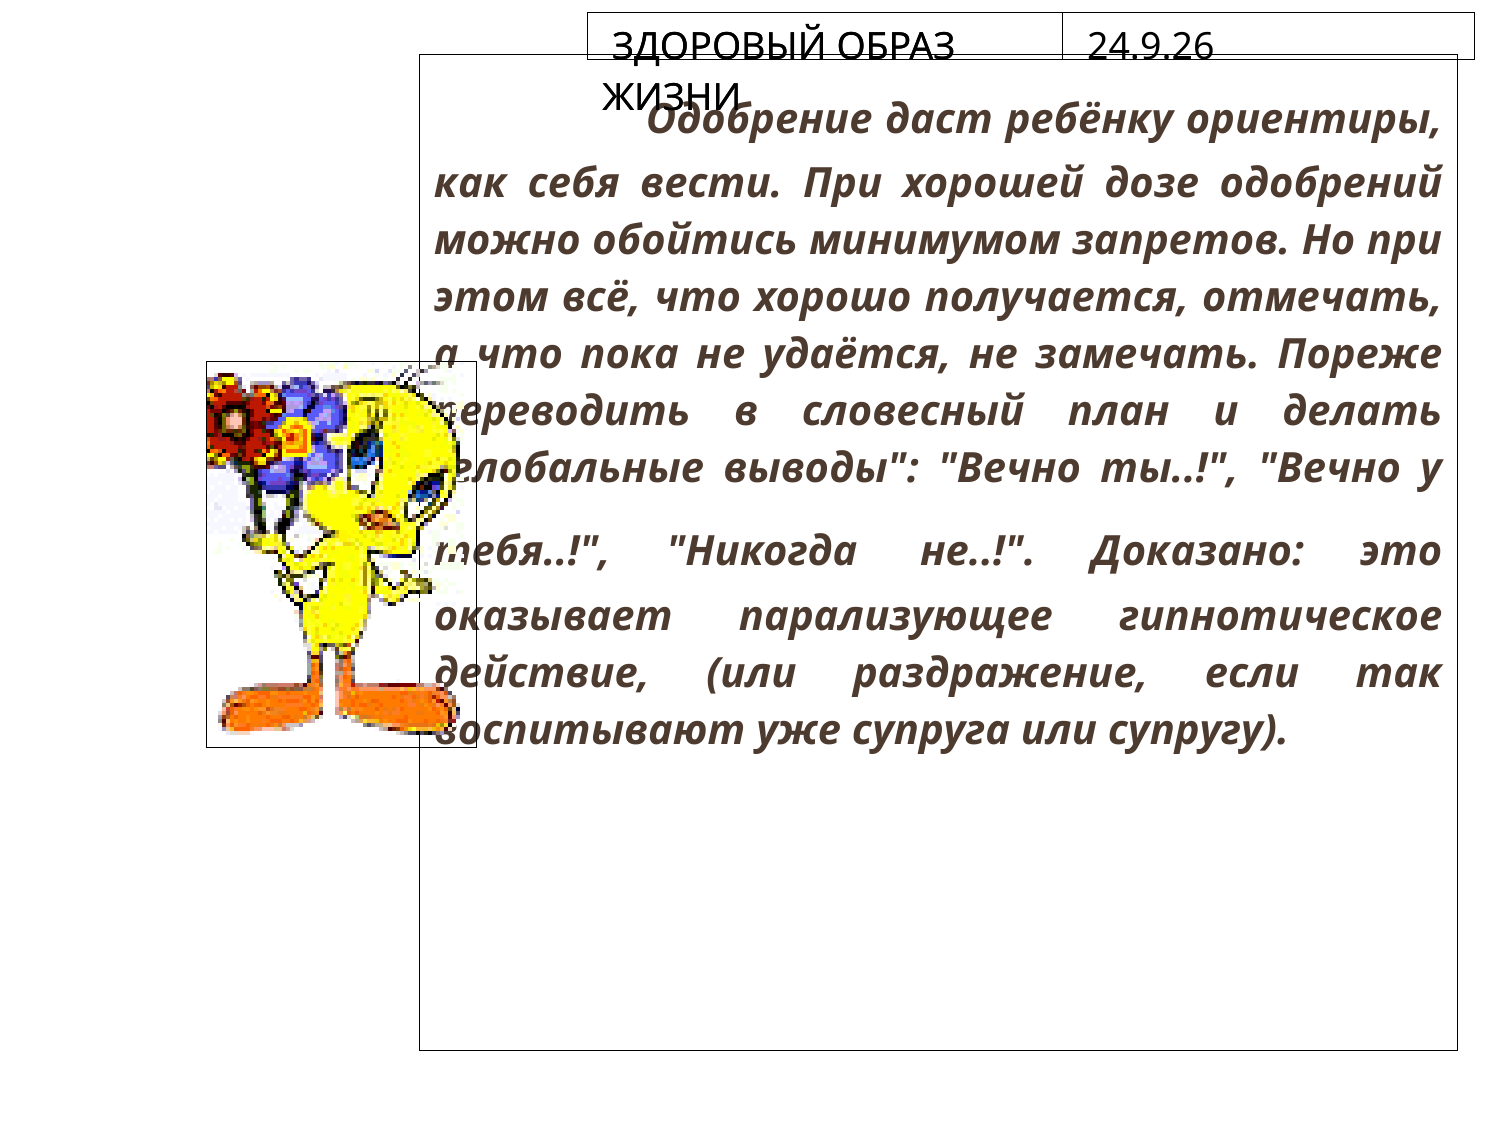

<footer>ЗДОРОВЫЙ ОБРАЗ ЖИЗНИ
# Одобрение даст ребёнку ориентиры, как себя вести. При хорошей дозе одобрений можно обойтись минимумом запретов. Но при этом всё, что хорошо полу­чается, отмечать, а что пока не удаётся, не замечать. Пореже переводить в словесный план и делать "глобальные выводы": "Вечно ты..!", "Вечно у тебя..!", "Никогда не..!". Доказано: это оказывает парализующее гипнотическое действие, (или раздражение, если так воспитывают уже супруга или супругу).